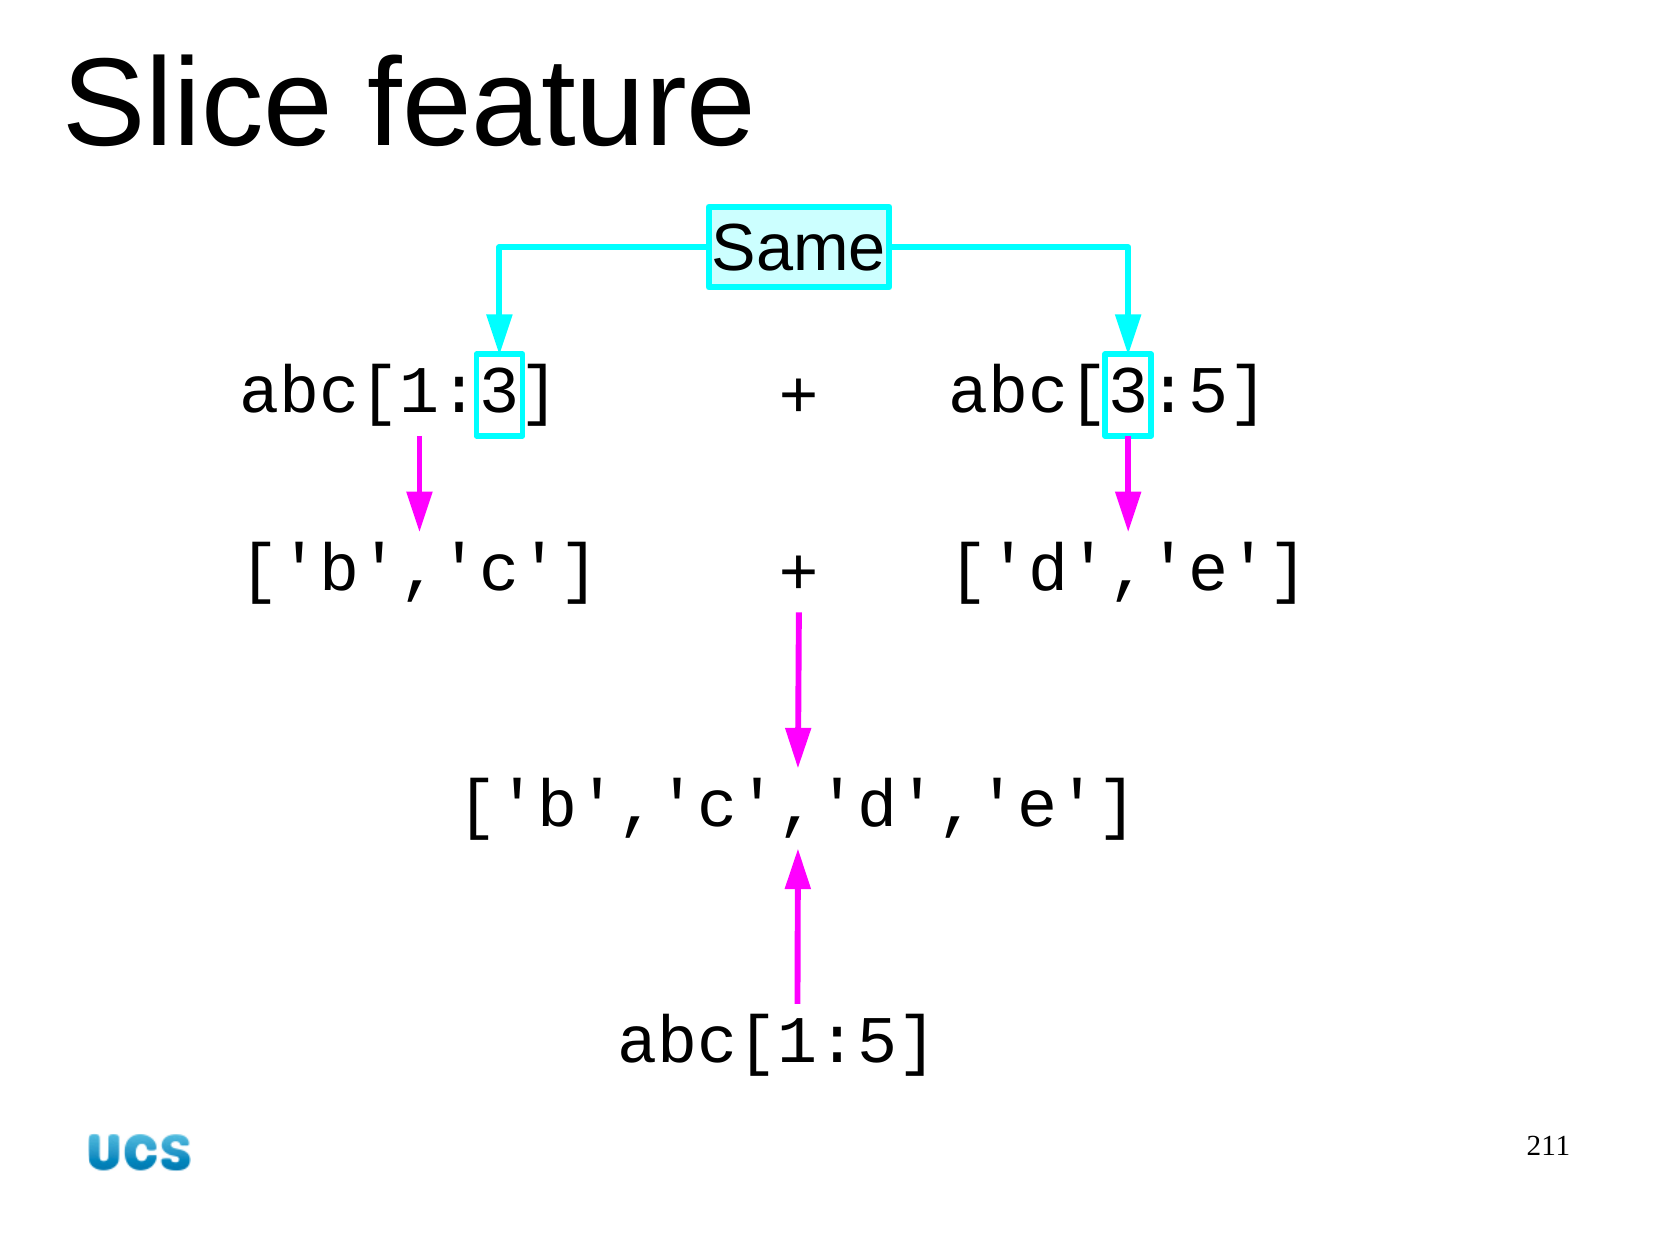

Slice feature
Same
abc
[
1
:
3
]
+
abc
[
3
:
5
]
['b','c']
['d','e']
+
['b','c','d','e']
abc
[
1
:
5
]
211